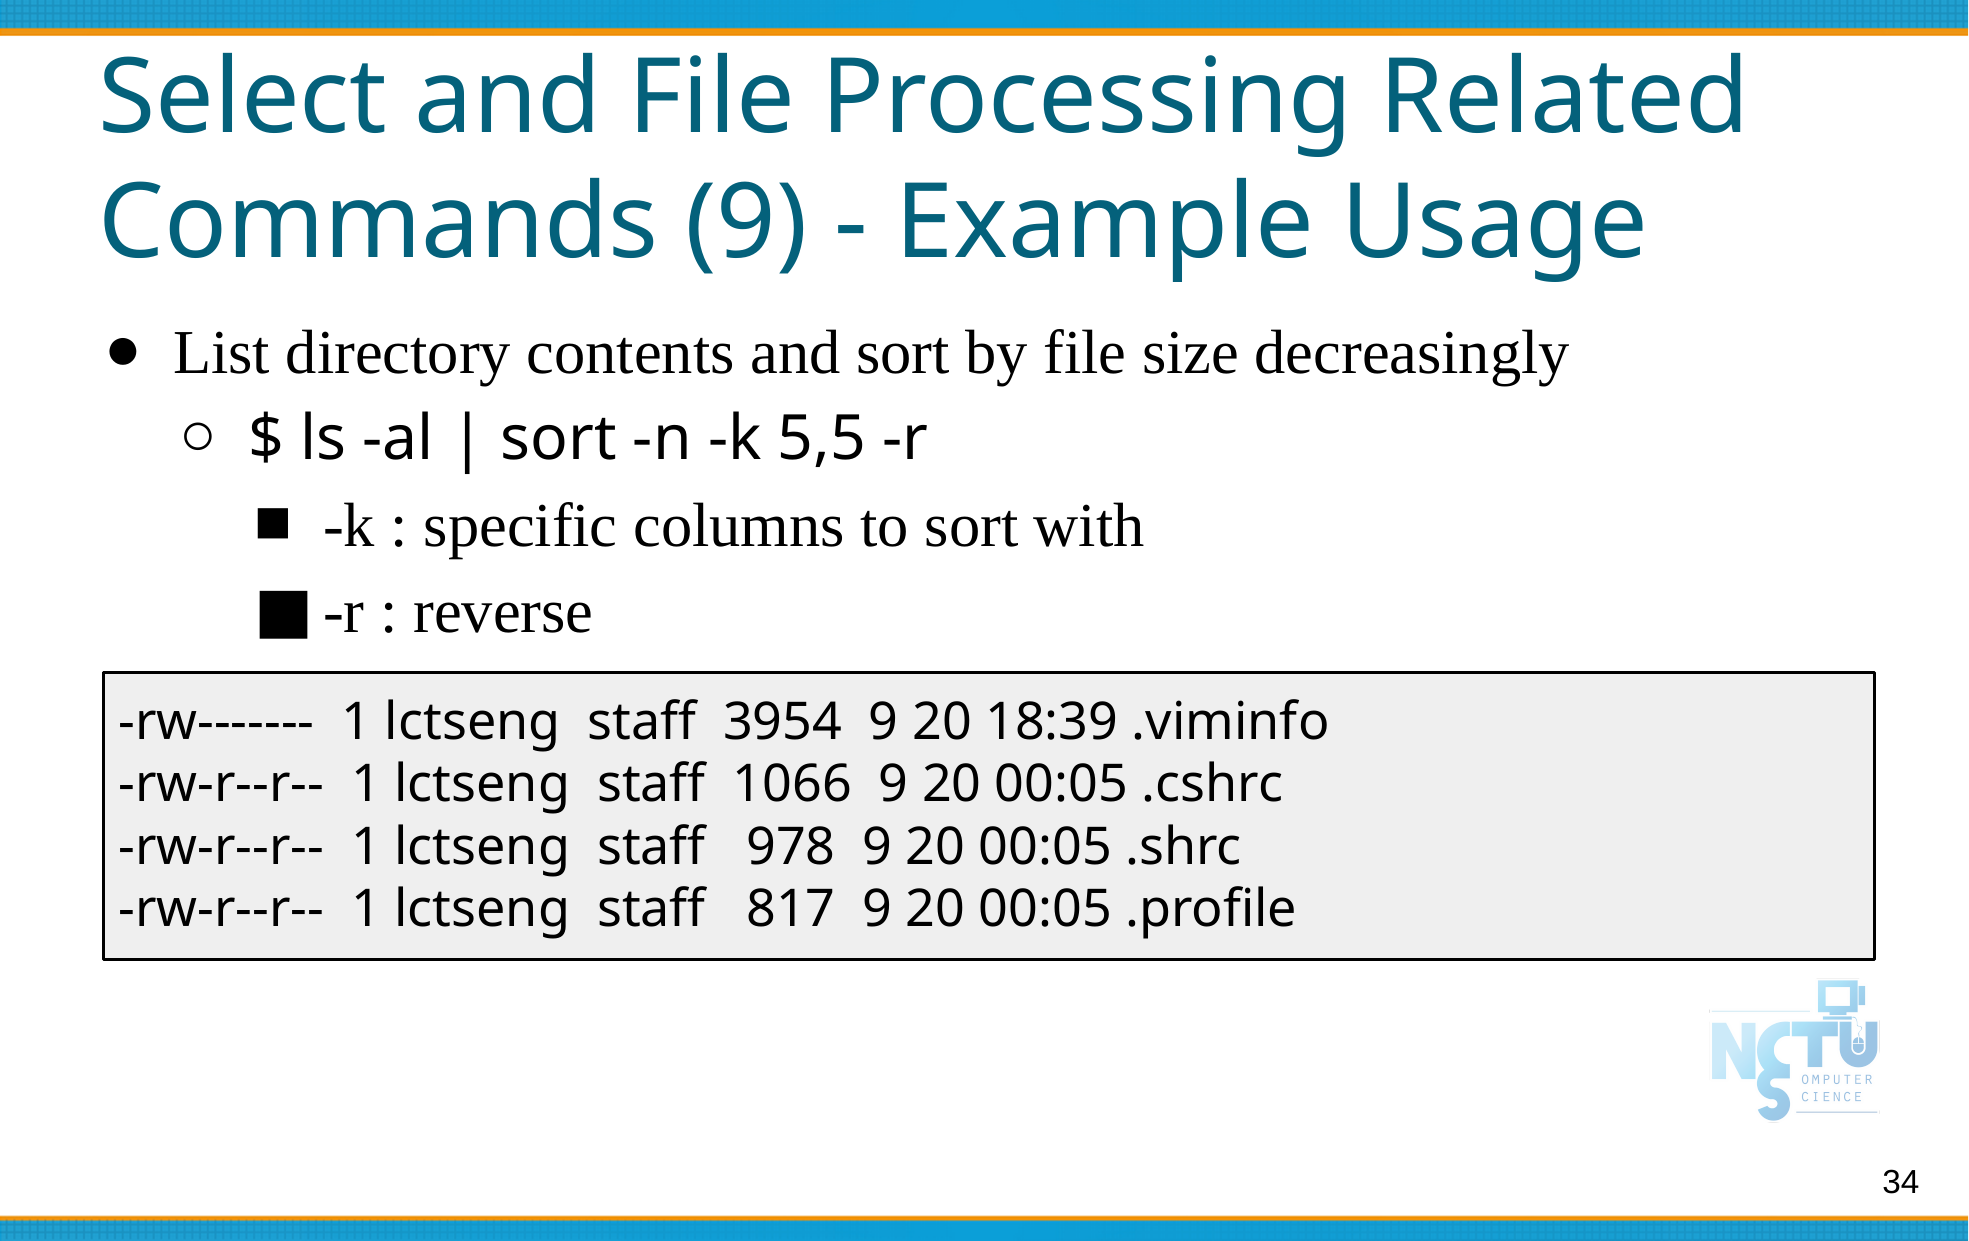

Select and File Processing Related Commands (9) - Example Usage
# List directory contents and sort by file size decreasingly
$ ls -al | sort -n -k 5,5 -r
-k : specific columns to sort with
-r : reverse
-rw------- 1 lctseng staff 3954 9 20 18:39 .viminfo
-rw-r--r-- 1 lctseng staff 1066 9 20 00:05 .cshrc
-rw-r--r-- 1 lctseng staff 978 9 20 00:05 .shrc
-rw-r--r-- 1 lctseng staff 817 9 20 00:05 .profile